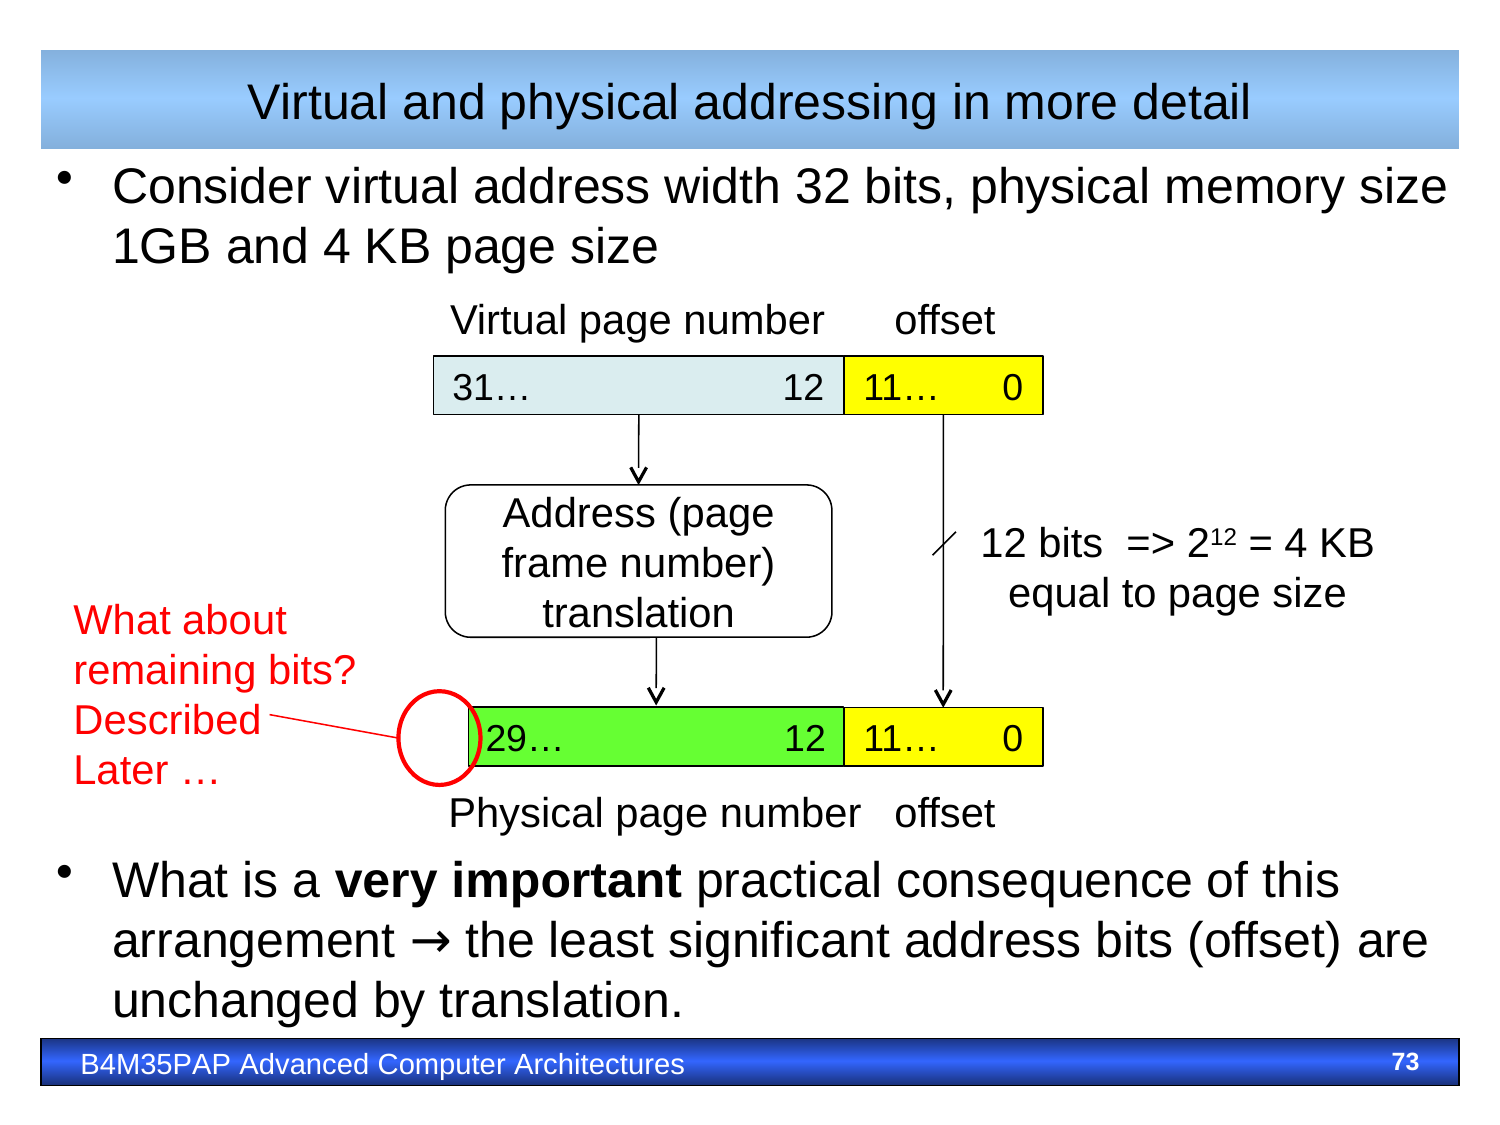

# Virtual and physical addressing in more detail
Consider virtual address width 32 bits, physical memory size 1GB and 4 KB page size
Virtual page number
offset
31… 12
11… 0
Address (page frame number) translation
29… 12
11… 0
Physical page number
offset
12 bits => 212 = 4 KB equal to page size
What about remaining bits? Described
Later …
What is a very important practical consequence of this arrangement → the least significant address bits (offset) are unchanged by translation.